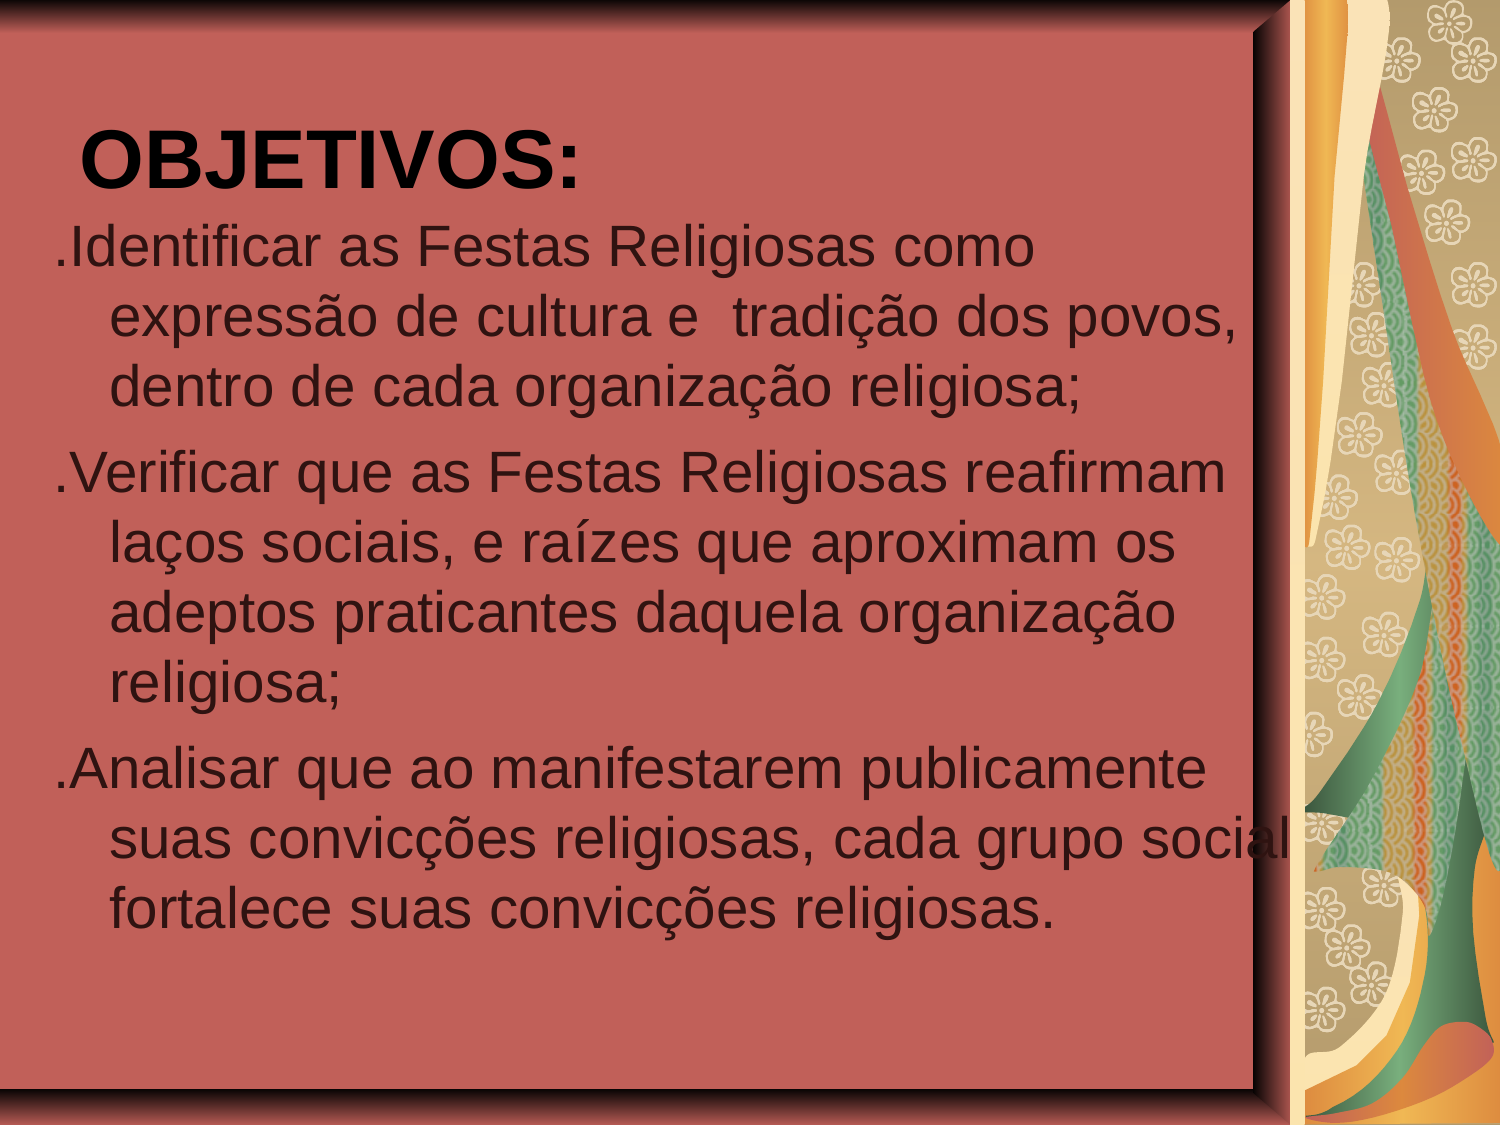

# OBJETIVOS:
.Identificar as Festas Religiosas como expressão de cultura e tradição dos povos, dentro de cada organização religiosa;
.Verificar que as Festas Religiosas reafirmam laços sociais, e raízes que aproximam os adeptos praticantes daquela organização religiosa;
.Analisar que ao manifestarem publicamente suas convicções religiosas, cada grupo social fortalece suas convicções religiosas.